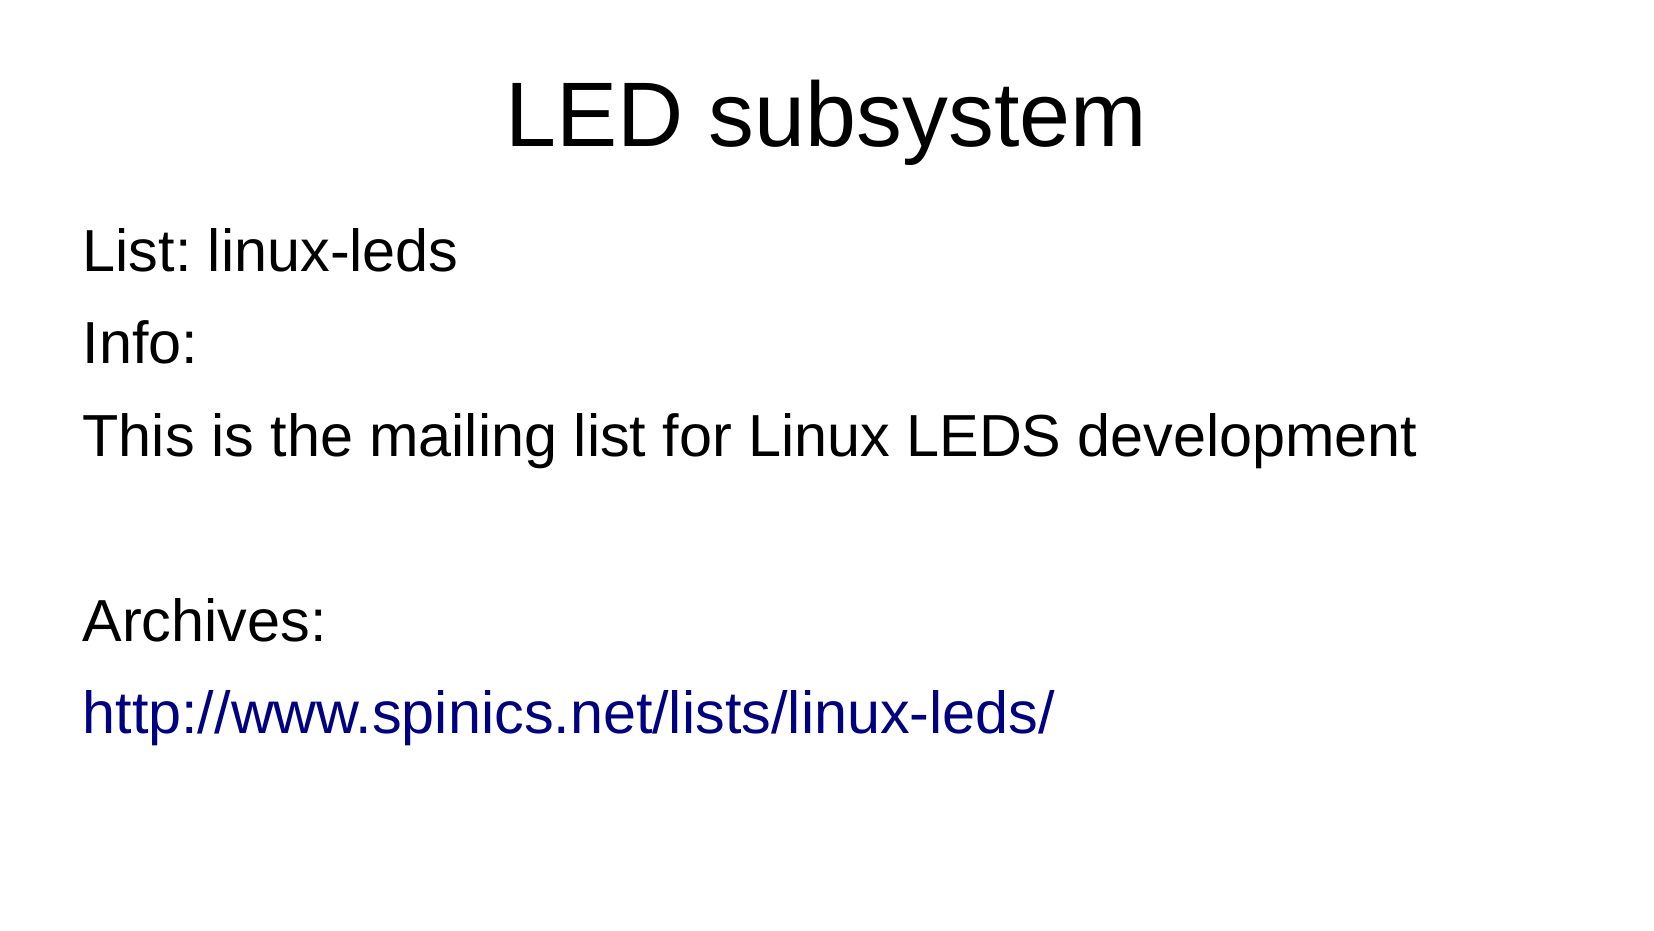

# LED subsystem
List: linux-leds
Info:
This is the mailing list for Linux LEDS development
Archives:
http://www.spinics.net/lists/linux-leds/